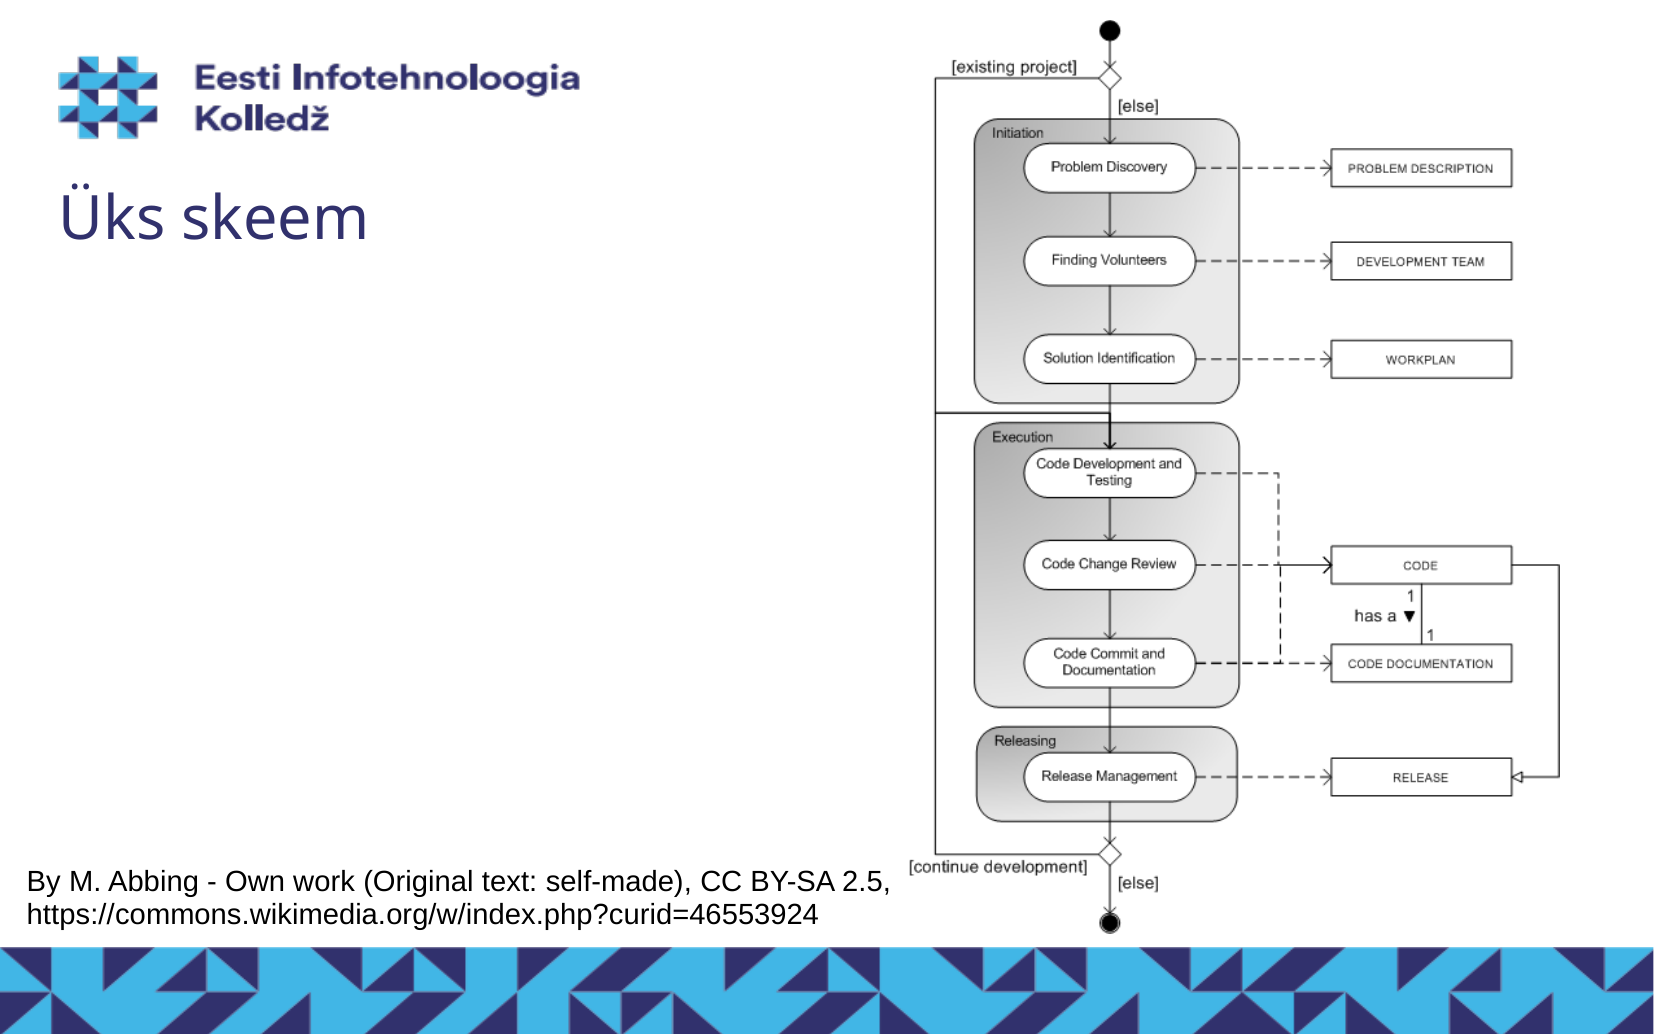

# Üks skeem
By M. Abbing - Own work (Original text: self-made), CC BY-SA 2.5, https://commons.wikimedia.org/w/index.php?curid=46553924